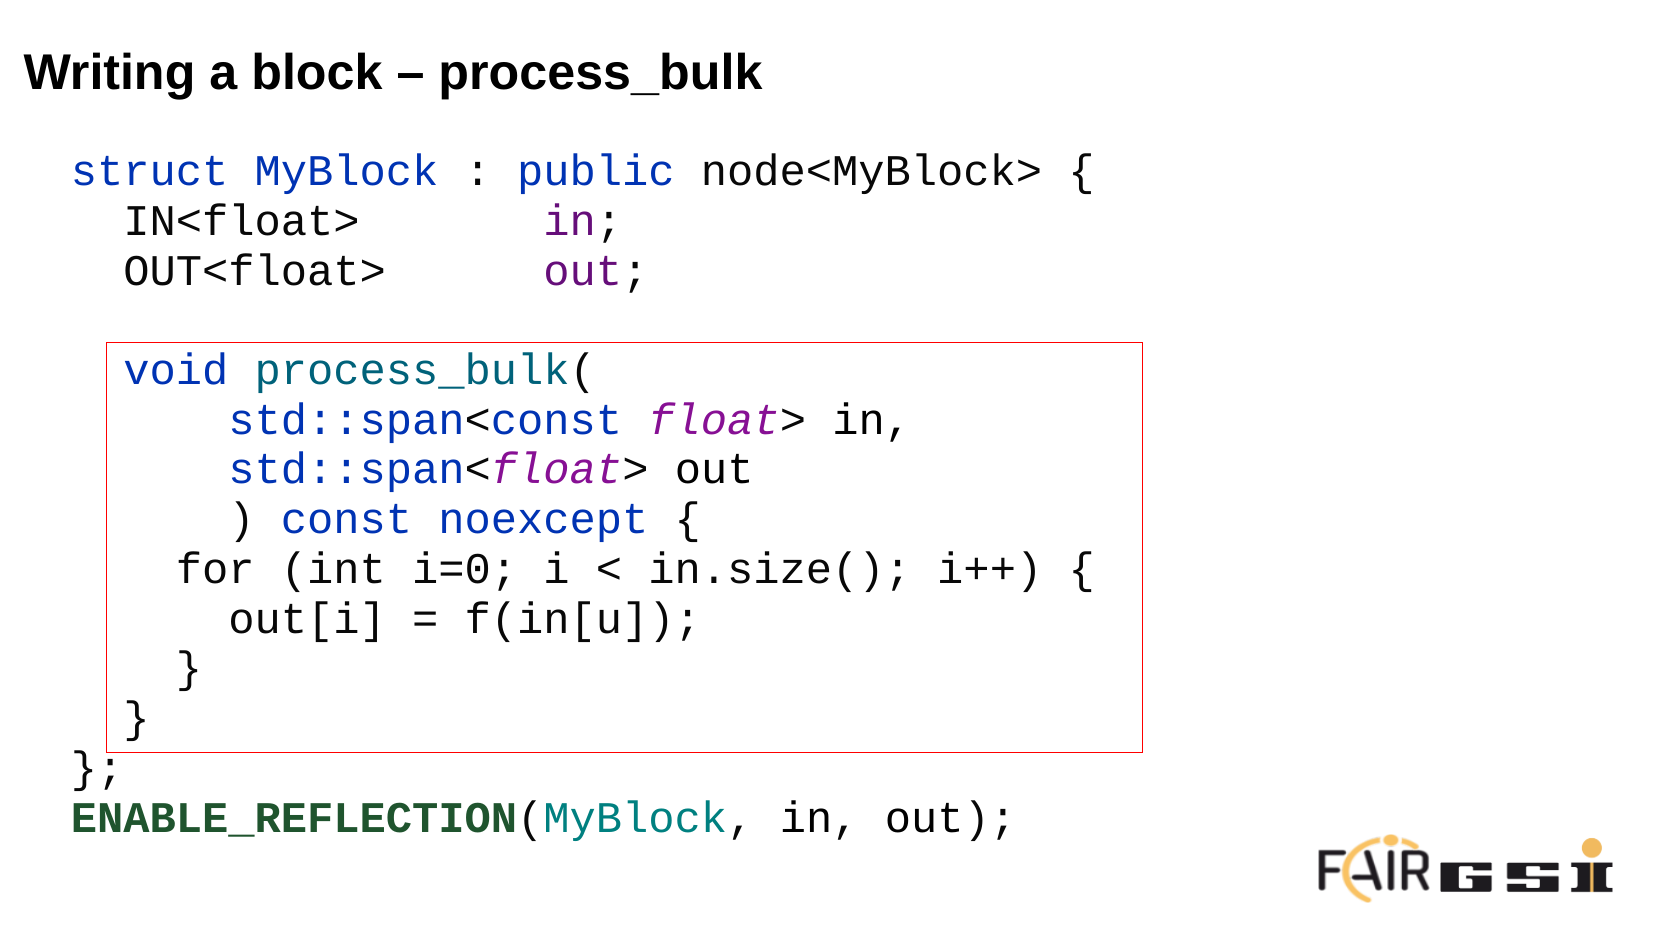

# Writing a block – process_bulk
struct MyBlock : public node<MyBlock> {
 IN<float> in;
 OUT<float> out;
 void process_bulk(
 std::span<const float> in,
 std::span<float> out
 ) const noexcept {
 for (int i=0; i < in.size(); i++) {
 out[i] = f(in[u]);
 }
 }
};
ENABLE_REFLECTION(MyBlock, in, out);